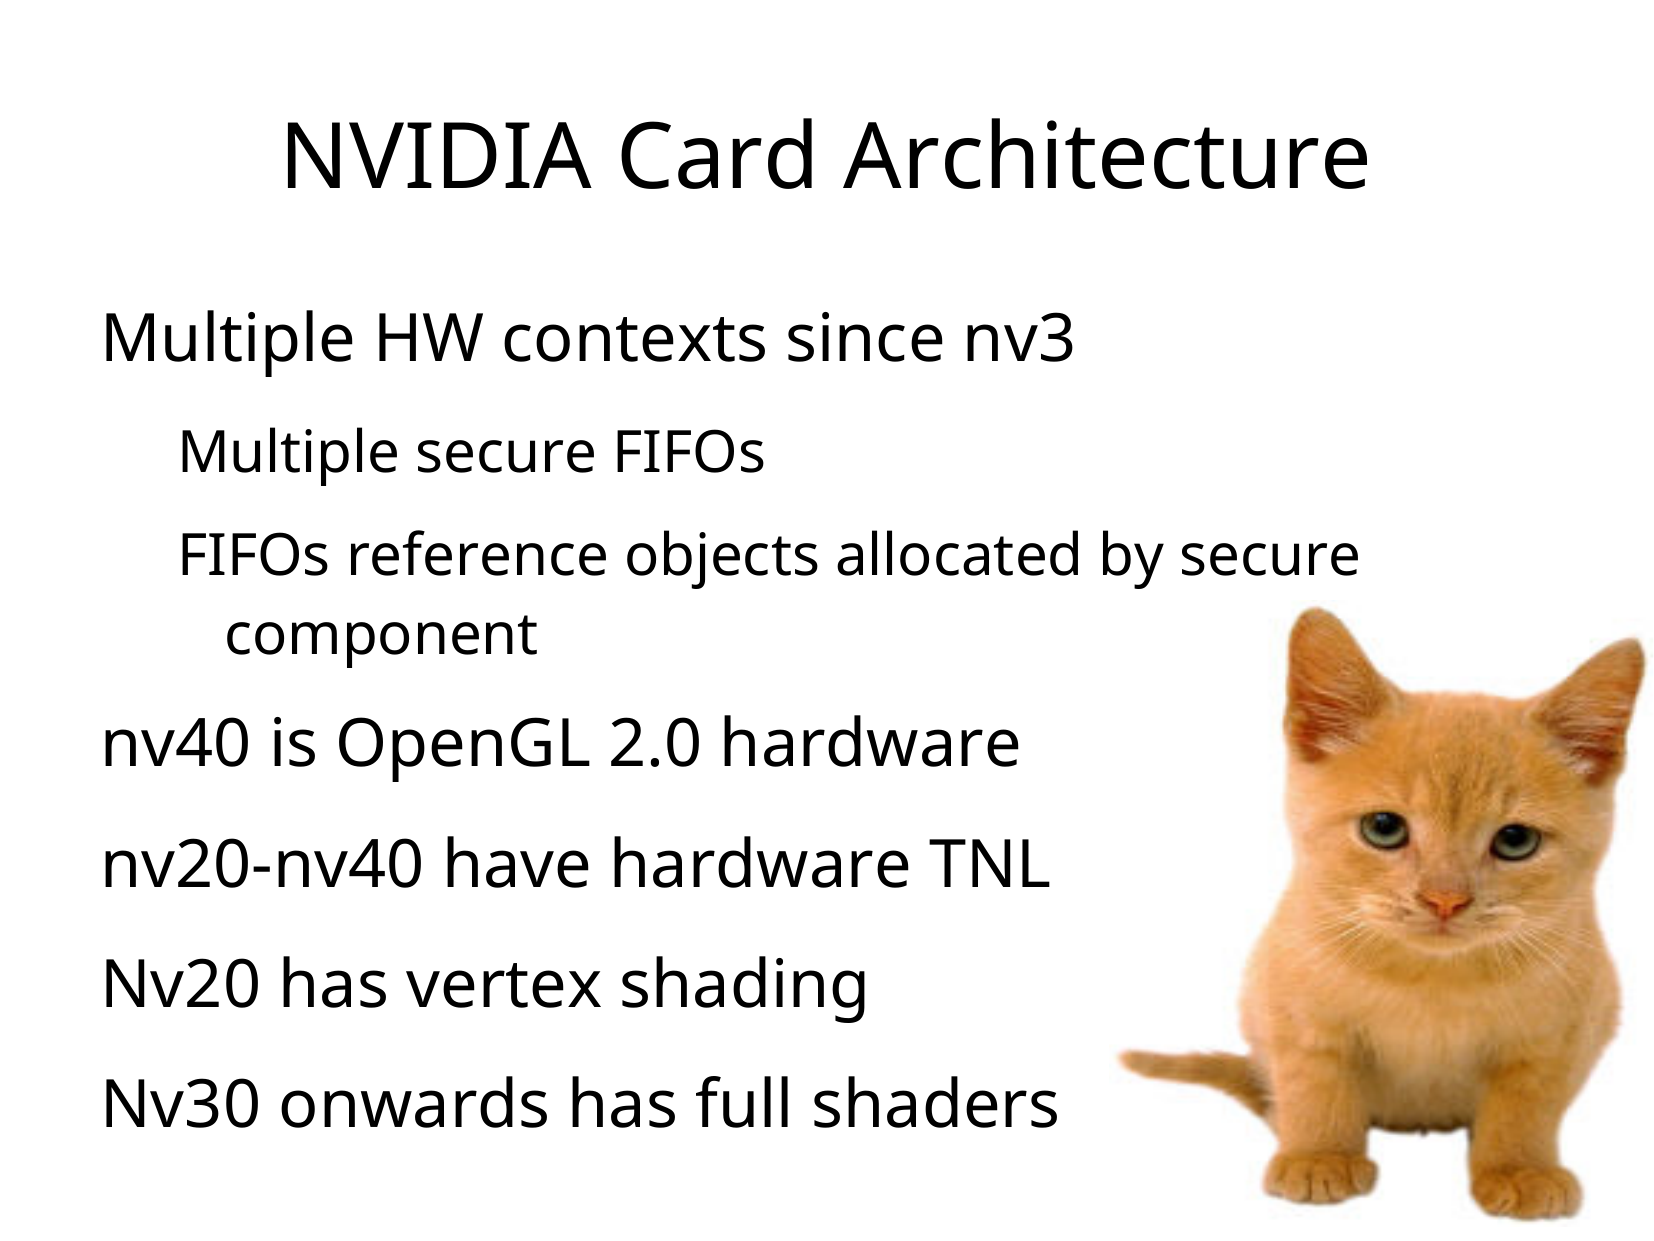

# NVIDIA Card Architecture
Multiple HW contexts since nv3
Multiple secure FIFOs
FIFOs reference objects allocated by secure component
nv40 is OpenGL 2.0 hardware
nv20-nv40 have hardware TNL
Nv20 has vertex shading
Nv30 onwards has full shaders